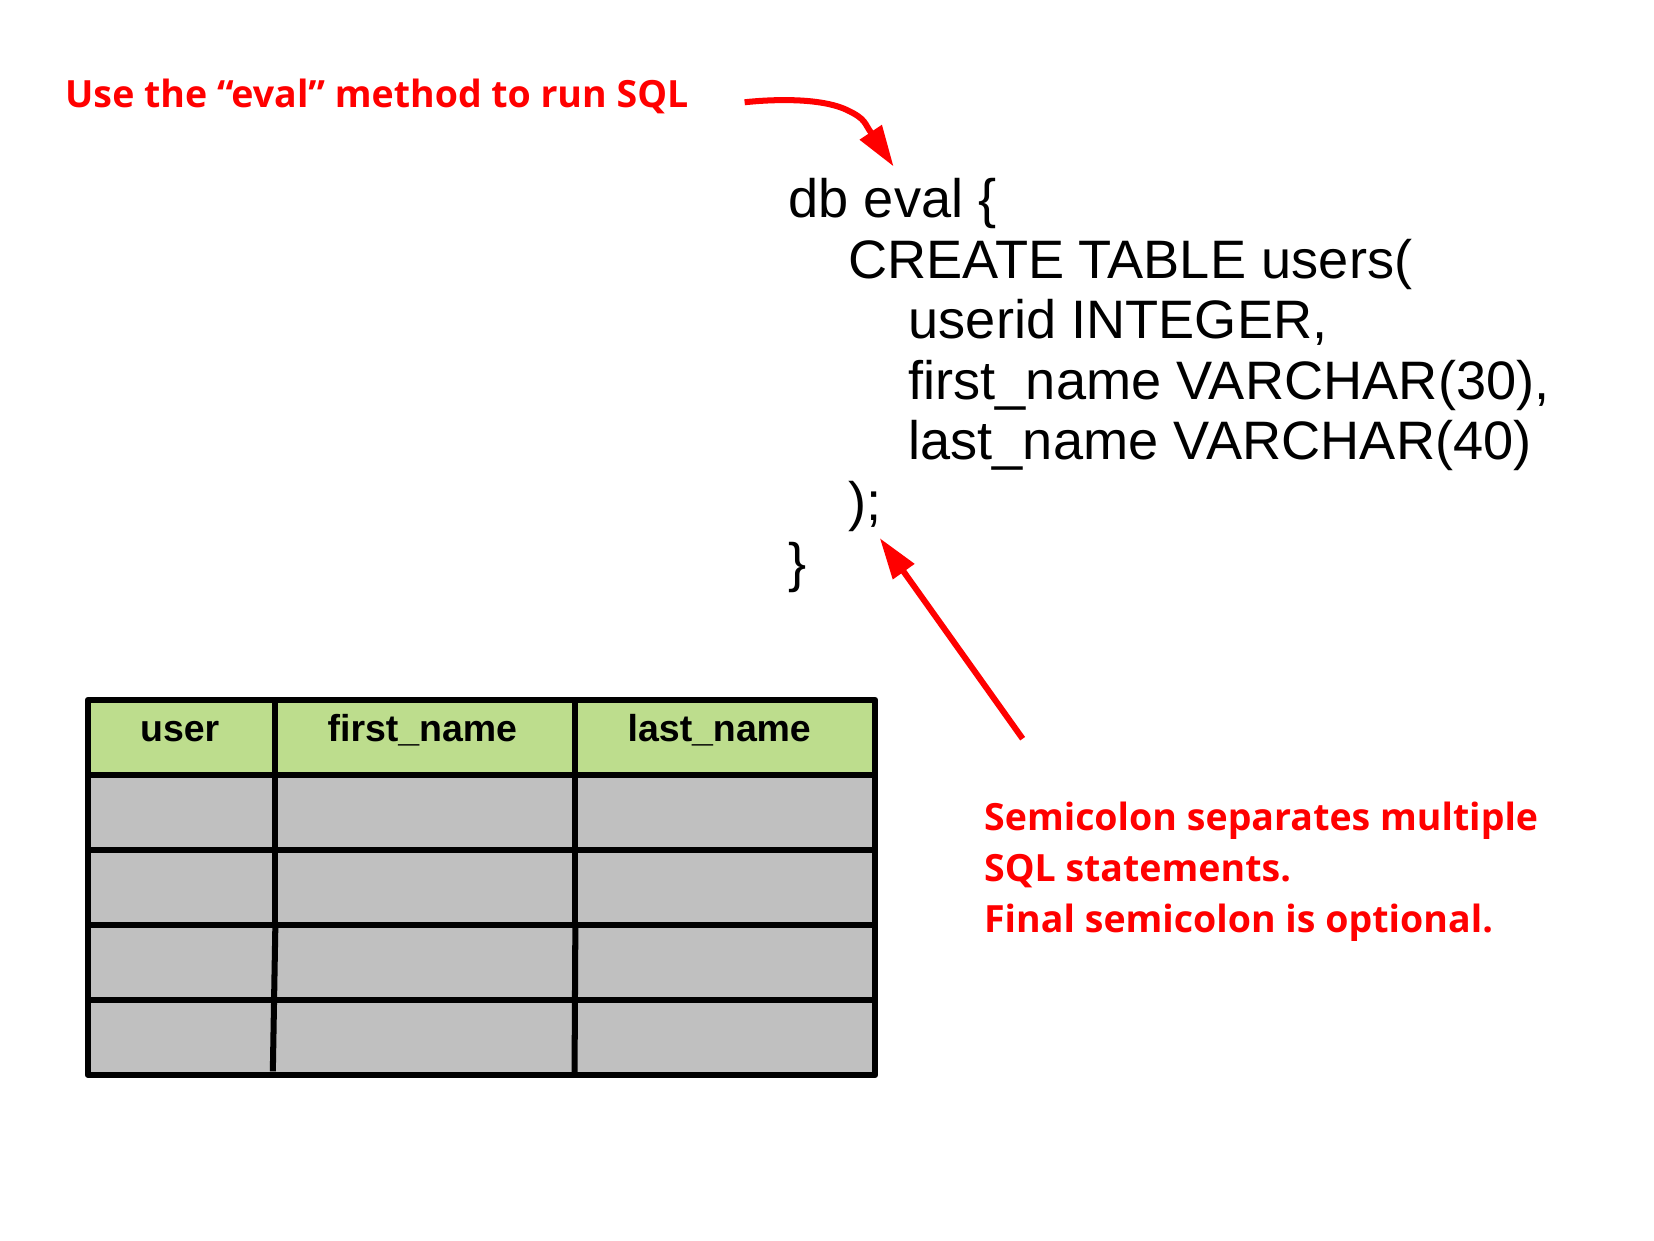

Use the “eval” method to run SQL
db eval {
 CREATE TABLE users(
 userid INTEGER,
 first_name VARCHAR(30),
 last_name VARCHAR(40)
 );
}
user
first_name
last_name
Semicolon separates multiple
SQL statements.
Final semicolon is optional.